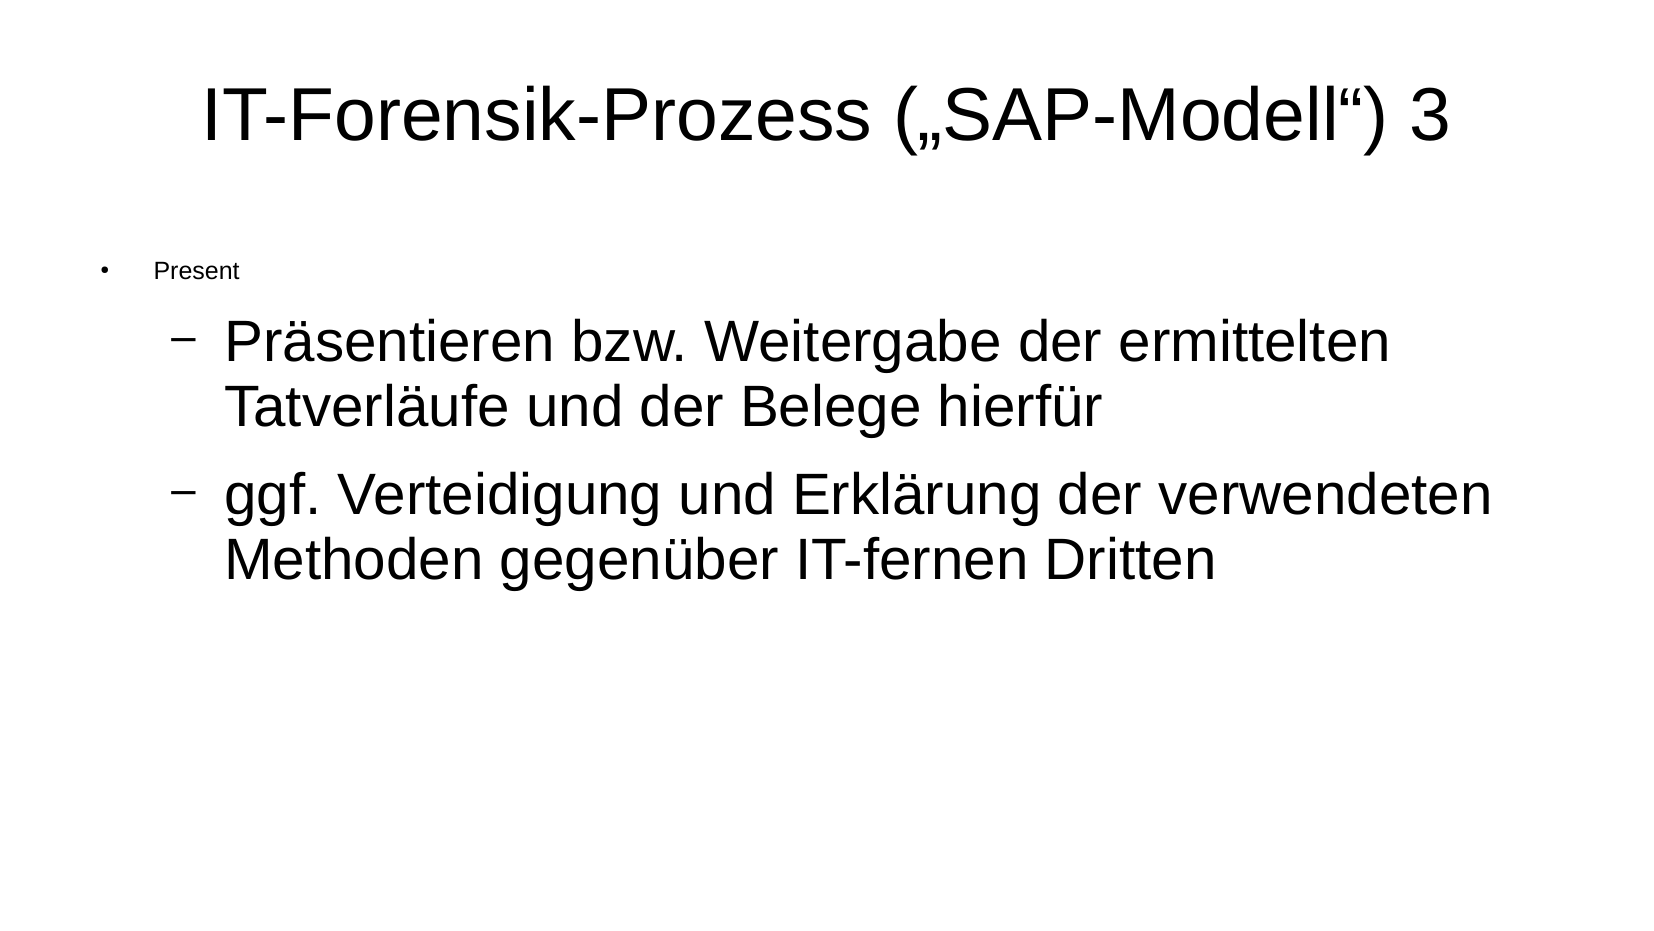

# IT-Forensik-Prozess („SAP-Modell“) 3
Present
Präsentieren bzw. Weitergabe der ermittelten Tatverläufe und der Belege hierfür
ggf. Verteidigung und Erklärung der verwendeten Methoden gegenüber IT-fernen Dritten